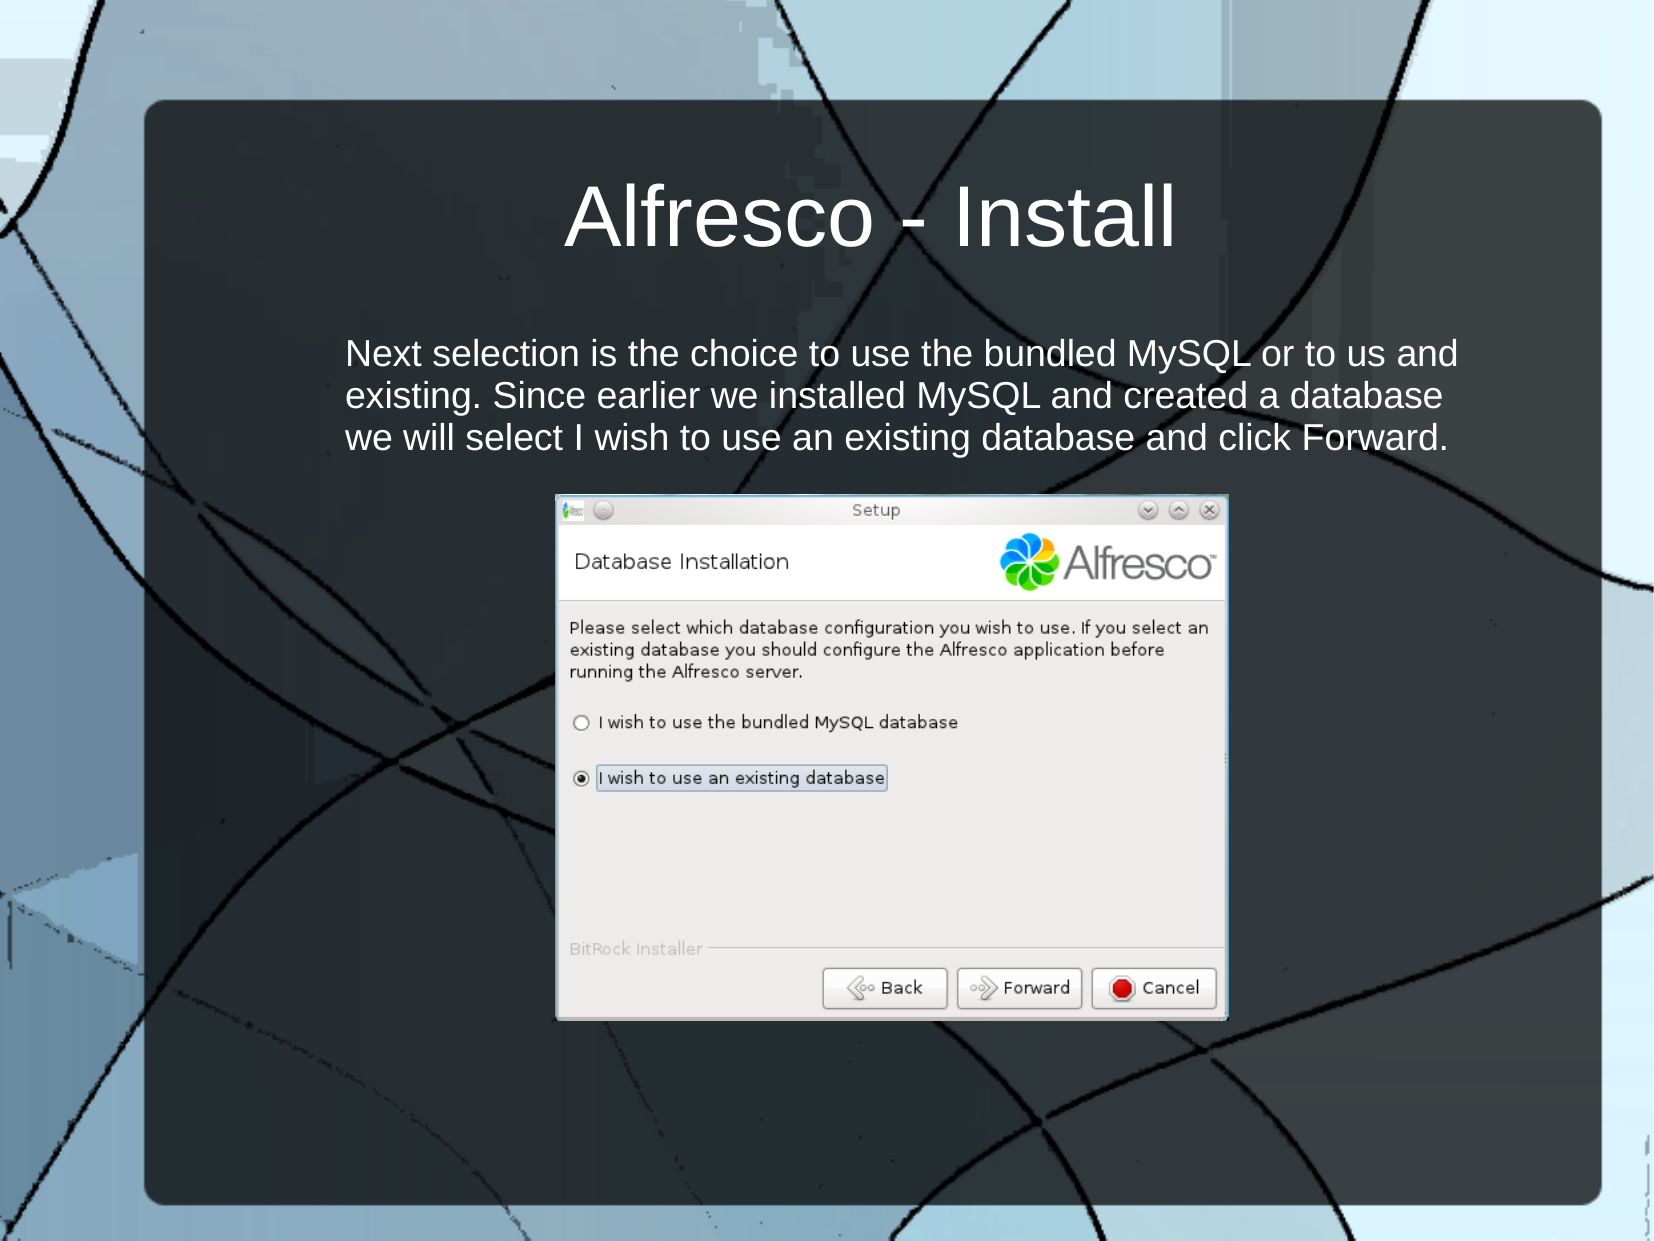

# Alfresco - Install
Next selection is the choice to use the bundled MySQL or to us and existing. Since earlier we installed MySQL and created a database we will select I wish to use an existing database and click Forward.